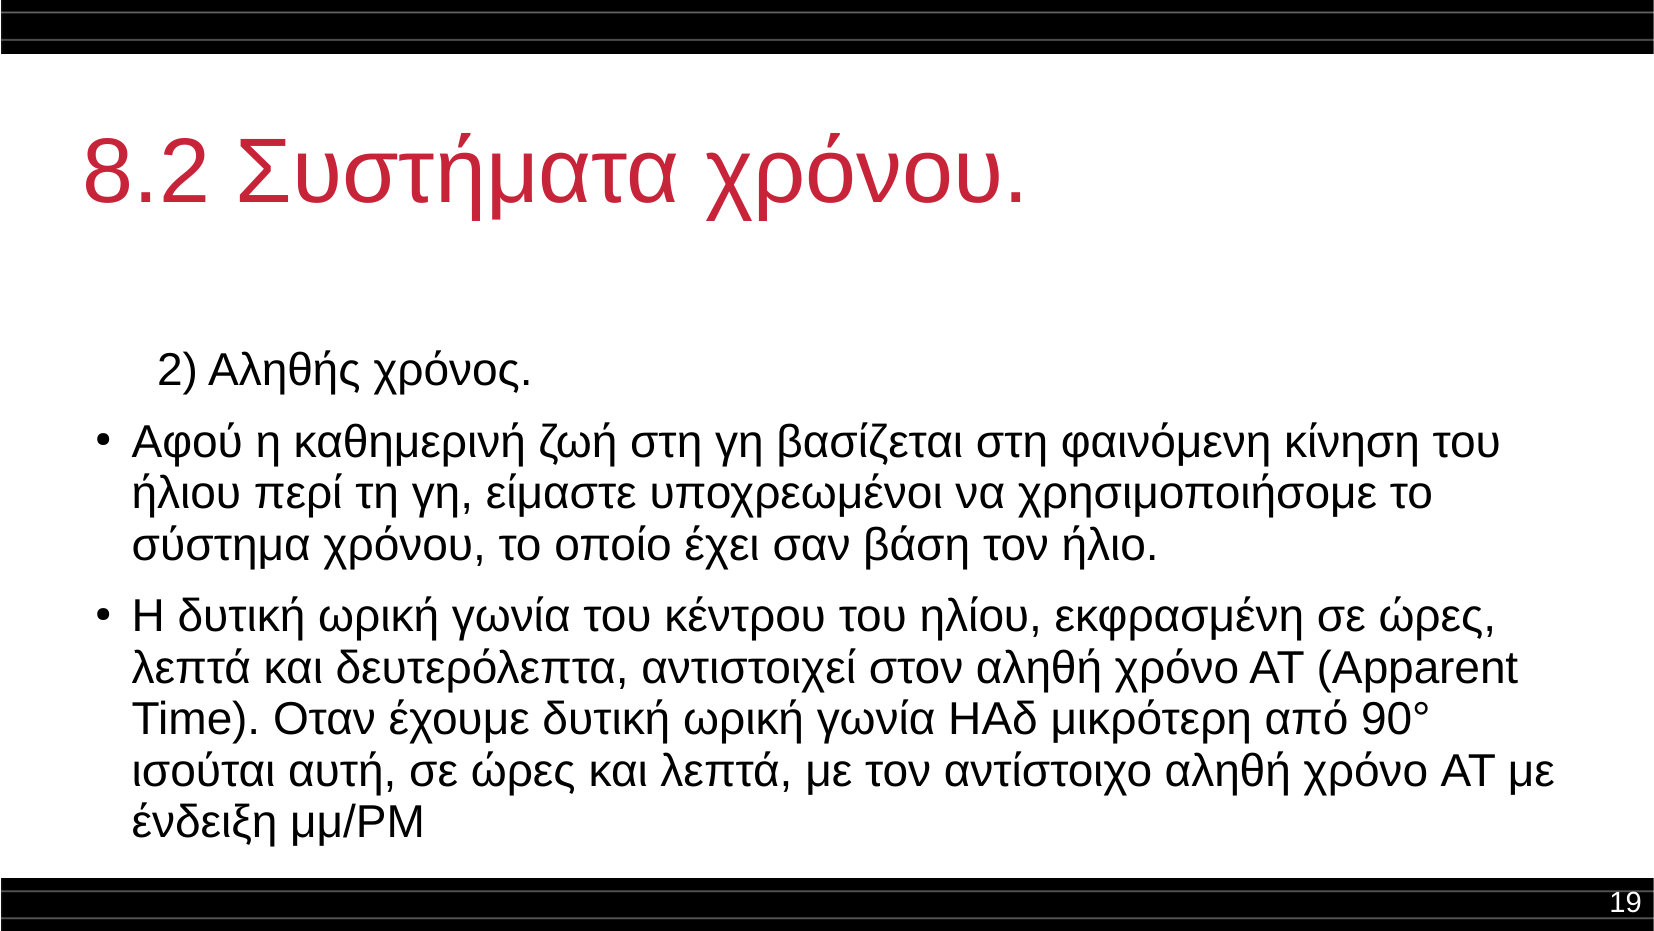

# 8.2 Συστήματα χρόνου.
 2) Αληθής χρόνος.
Αφού η καθημερινή ζωή στη γη βασίζεται στη φαινόμενη κίνηση του ήλιου περί τη γη, είμαστε υποχρεωμένοι να χρησιμοποιήσομε το σύστημα χρόνου, το οποίο έχει σαν βάση τον ήλιο.
Η δυτική ωρική γωνία του κέντρου του ηλίου, εκφρασμένη σε ώρες, λεπτά και δευτερόλεπτα, αντιστοιχεί στον αληθή χρόνο ΑΤ (Apparent Time). Oταν έχουμε δυτική ωρική γωνία ΗΑδ μικρότερη από 90° ισούται αυτή, σε ώρες και λεπτά, με τον αντίστοιχο αληθή χρόνο AT με ένδειξη μμ/ΡΜ